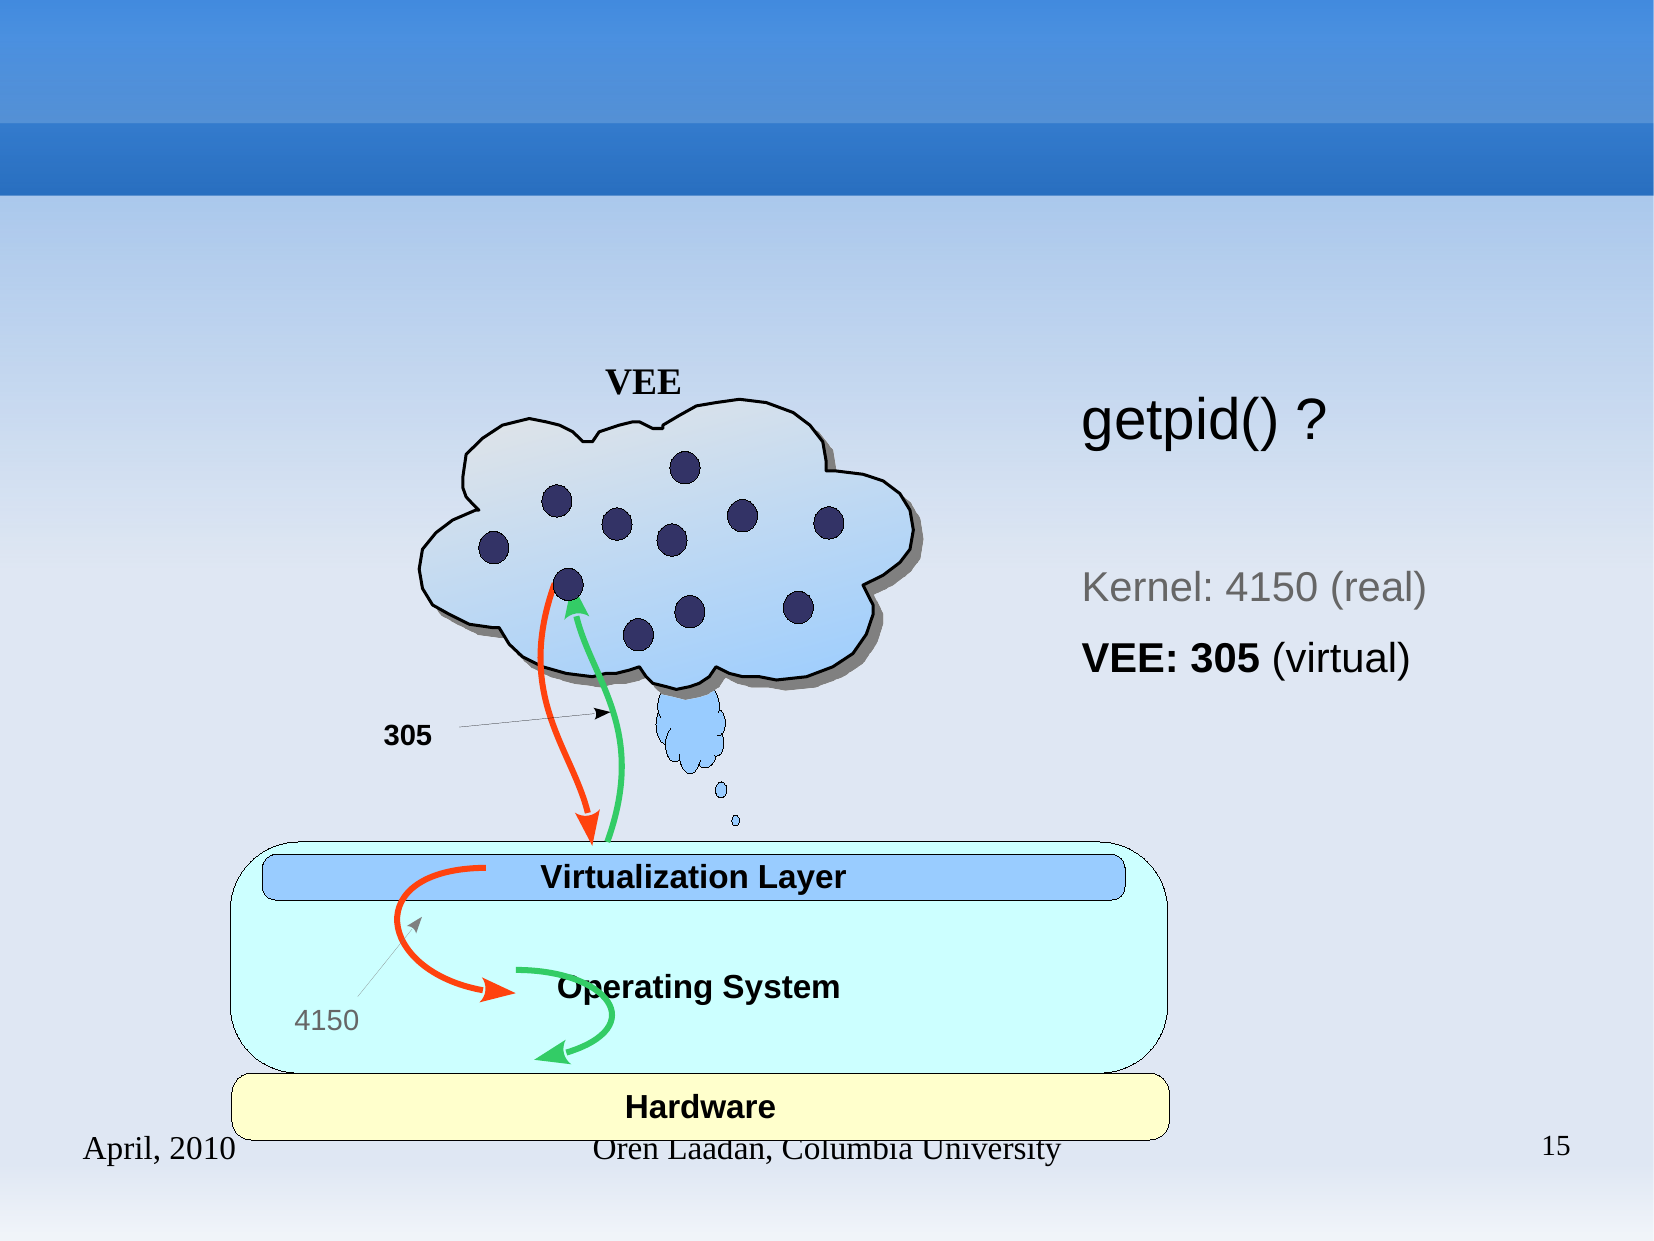

#
getpid() ?
Kernel: 4150 (real)
VEE: 305 (virtual)
VEE
305
Operating System
Virtualization Layer
4150
Hardware
15